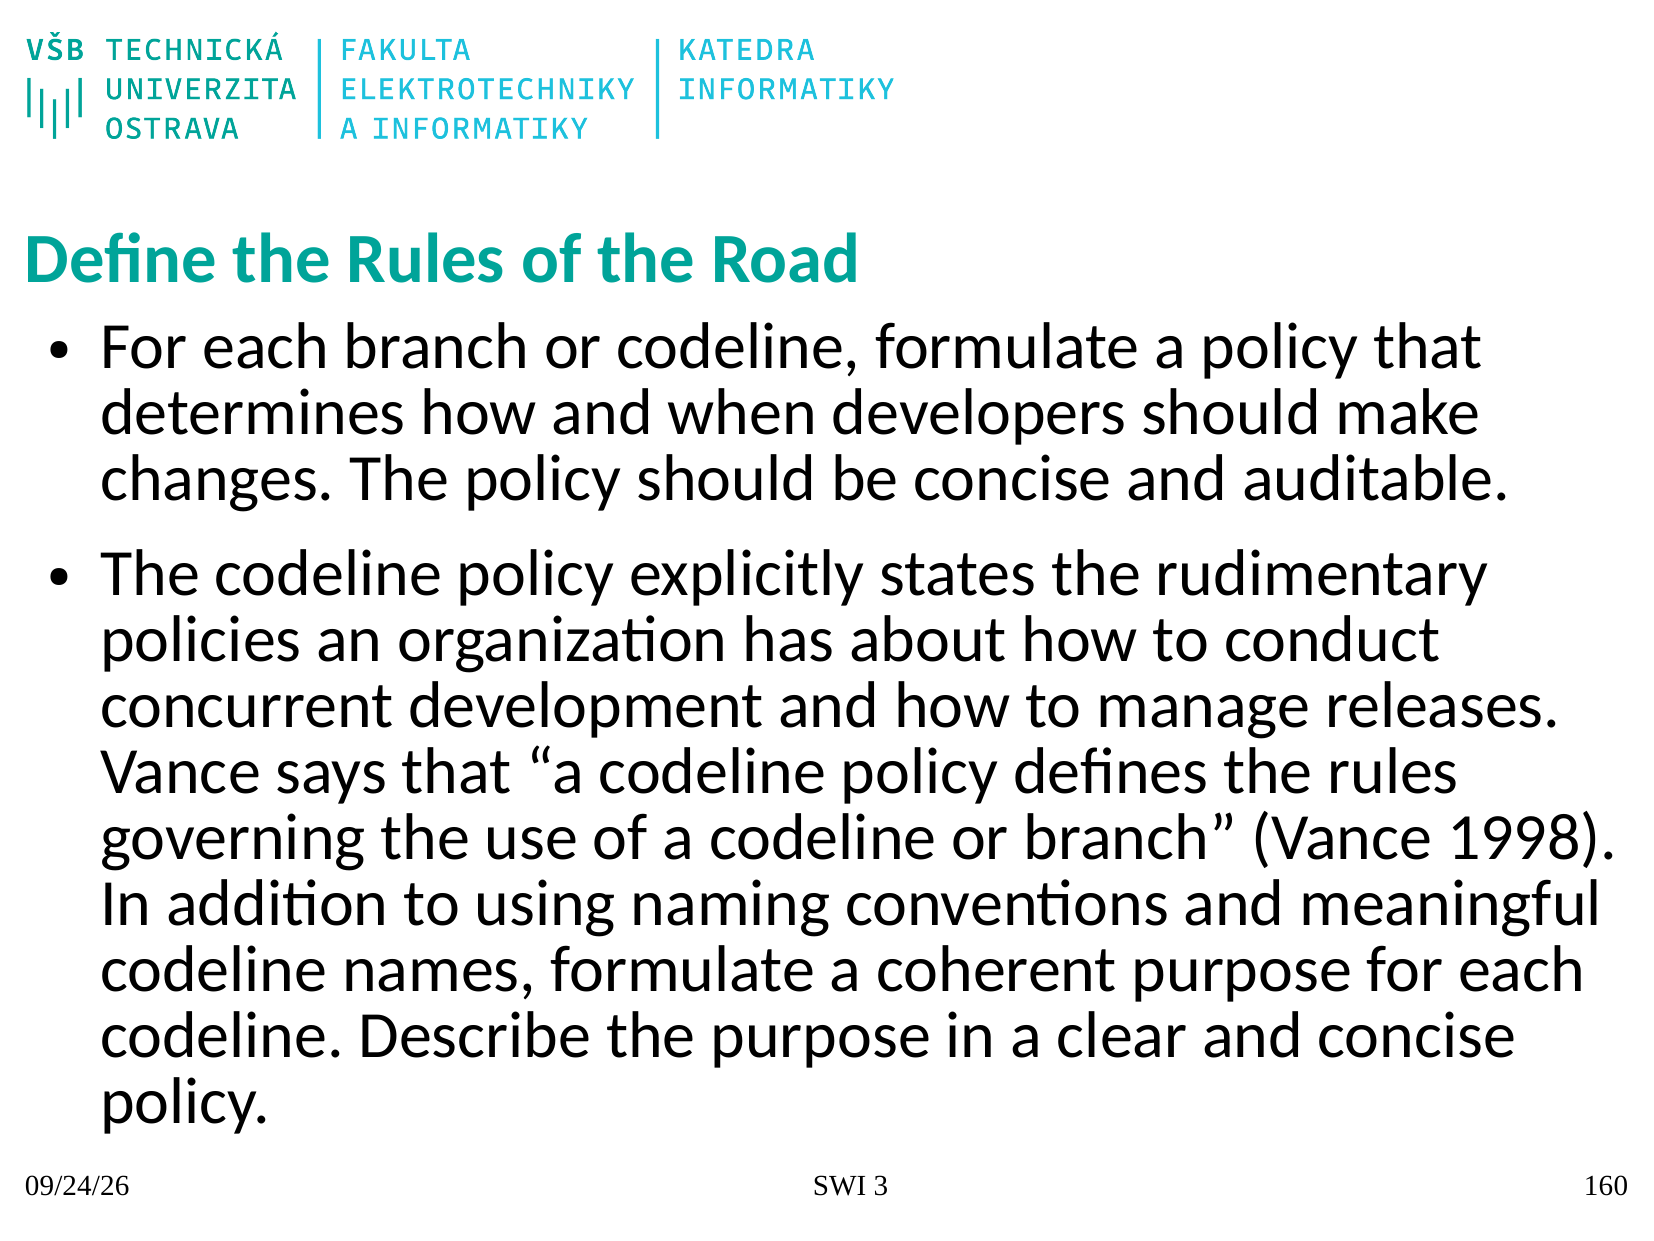

# Define the Rules of the Road
For each branch or codeline, formulate a policy that determines how and when developers should make changes. The policy should be concise and auditable.
The codeline policy explicitly states the rudimentary policies an organization has about how to conduct concurrent development and how to manage releases. Vance says that “a codeline policy defines the rules governing the use of a codeline or branch” (Vance 1998). In addition to using naming conventions and meaningful codeline names, formulate a coherent purpose for each codeline. Describe the purpose in a clear and concise policy.
SWI 3
160